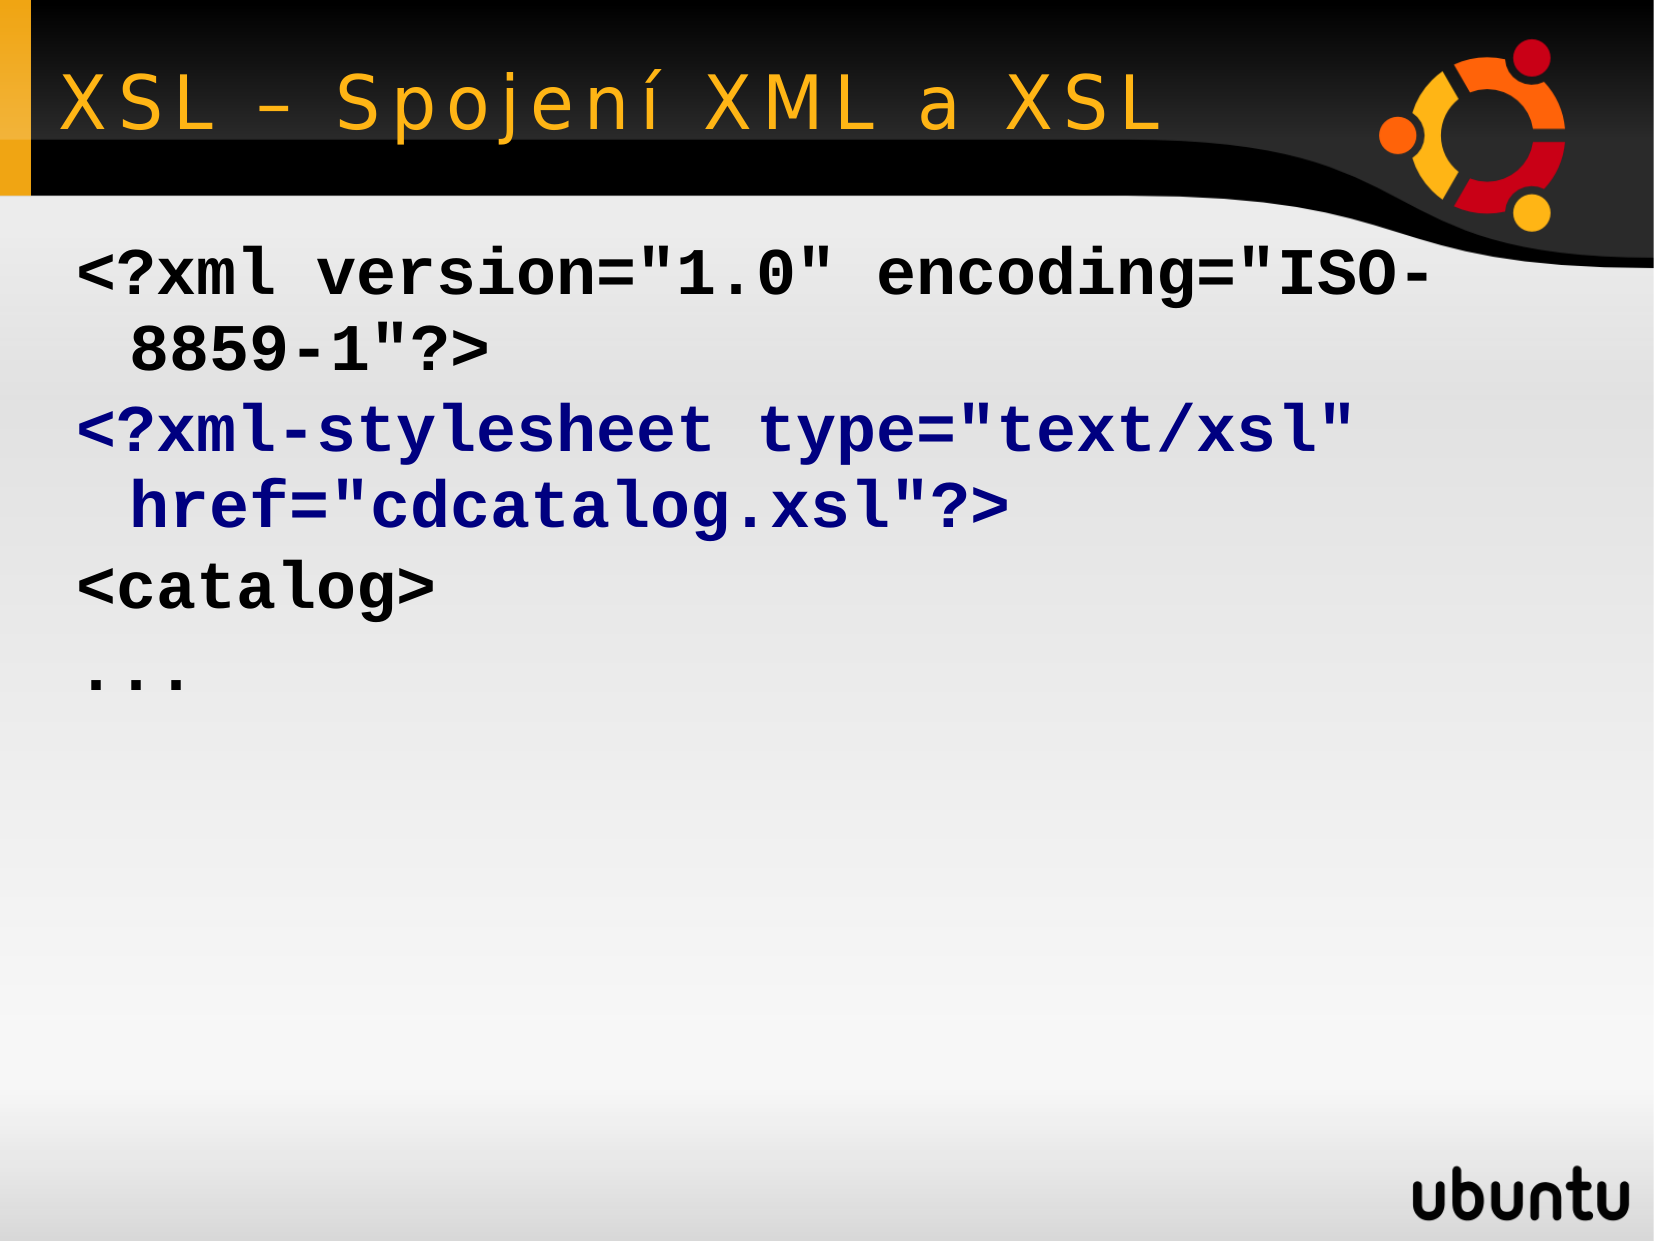

# XSL – Spojení XML a XSL
<?xml version="1.0" encoding="ISO-8859-1"?>
<?xml-stylesheet type="text/xsl" href="cdcatalog.xsl"?>
<catalog>
...